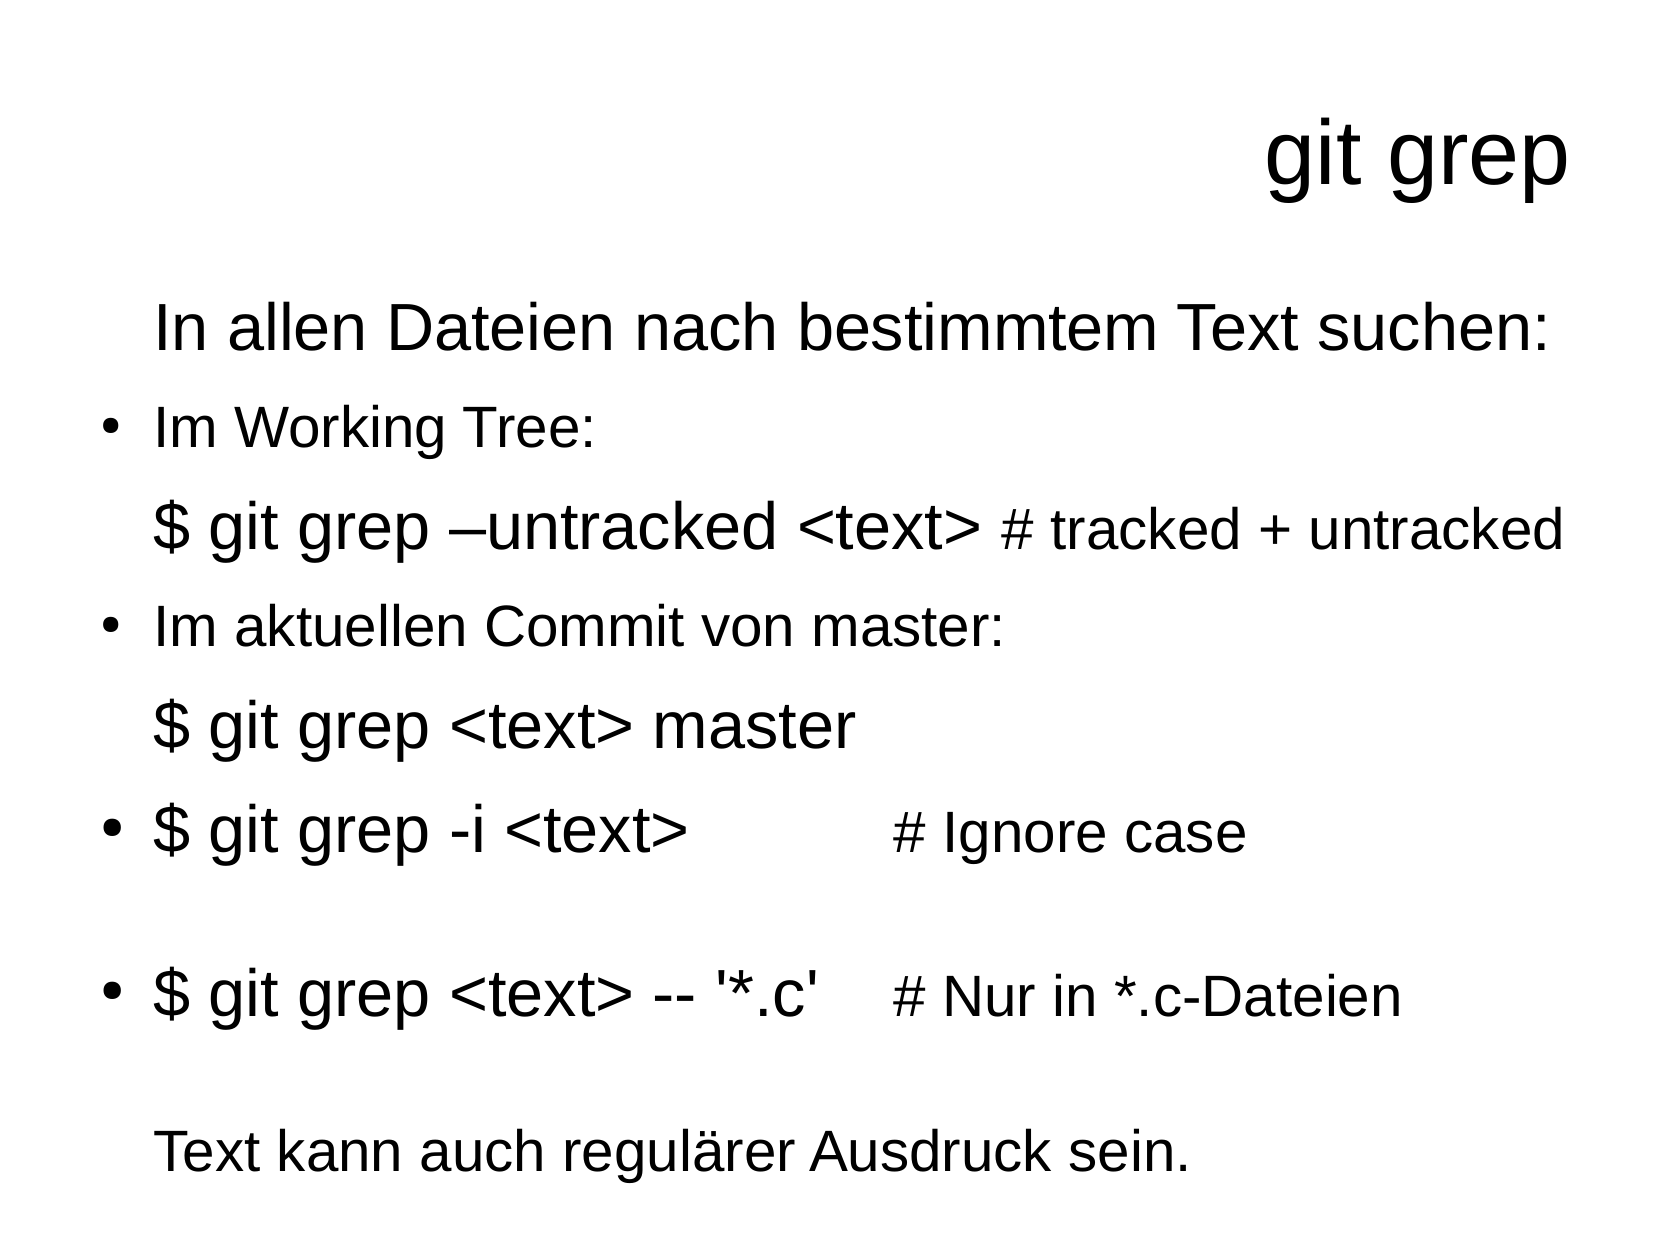

# git grep
In allen Dateien nach bestimmtem Text suchen:
Im Working Tree:
$ git grep –untracked <text> # tracked + untracked
Im aktuellen Commit von master:
$ git grep <text> master
$ git grep -i <text> # Ignore case
$ git grep <text> -- '*.c' # Nur in *.c-Dateien
Text kann auch regulärer Ausdruck sein.